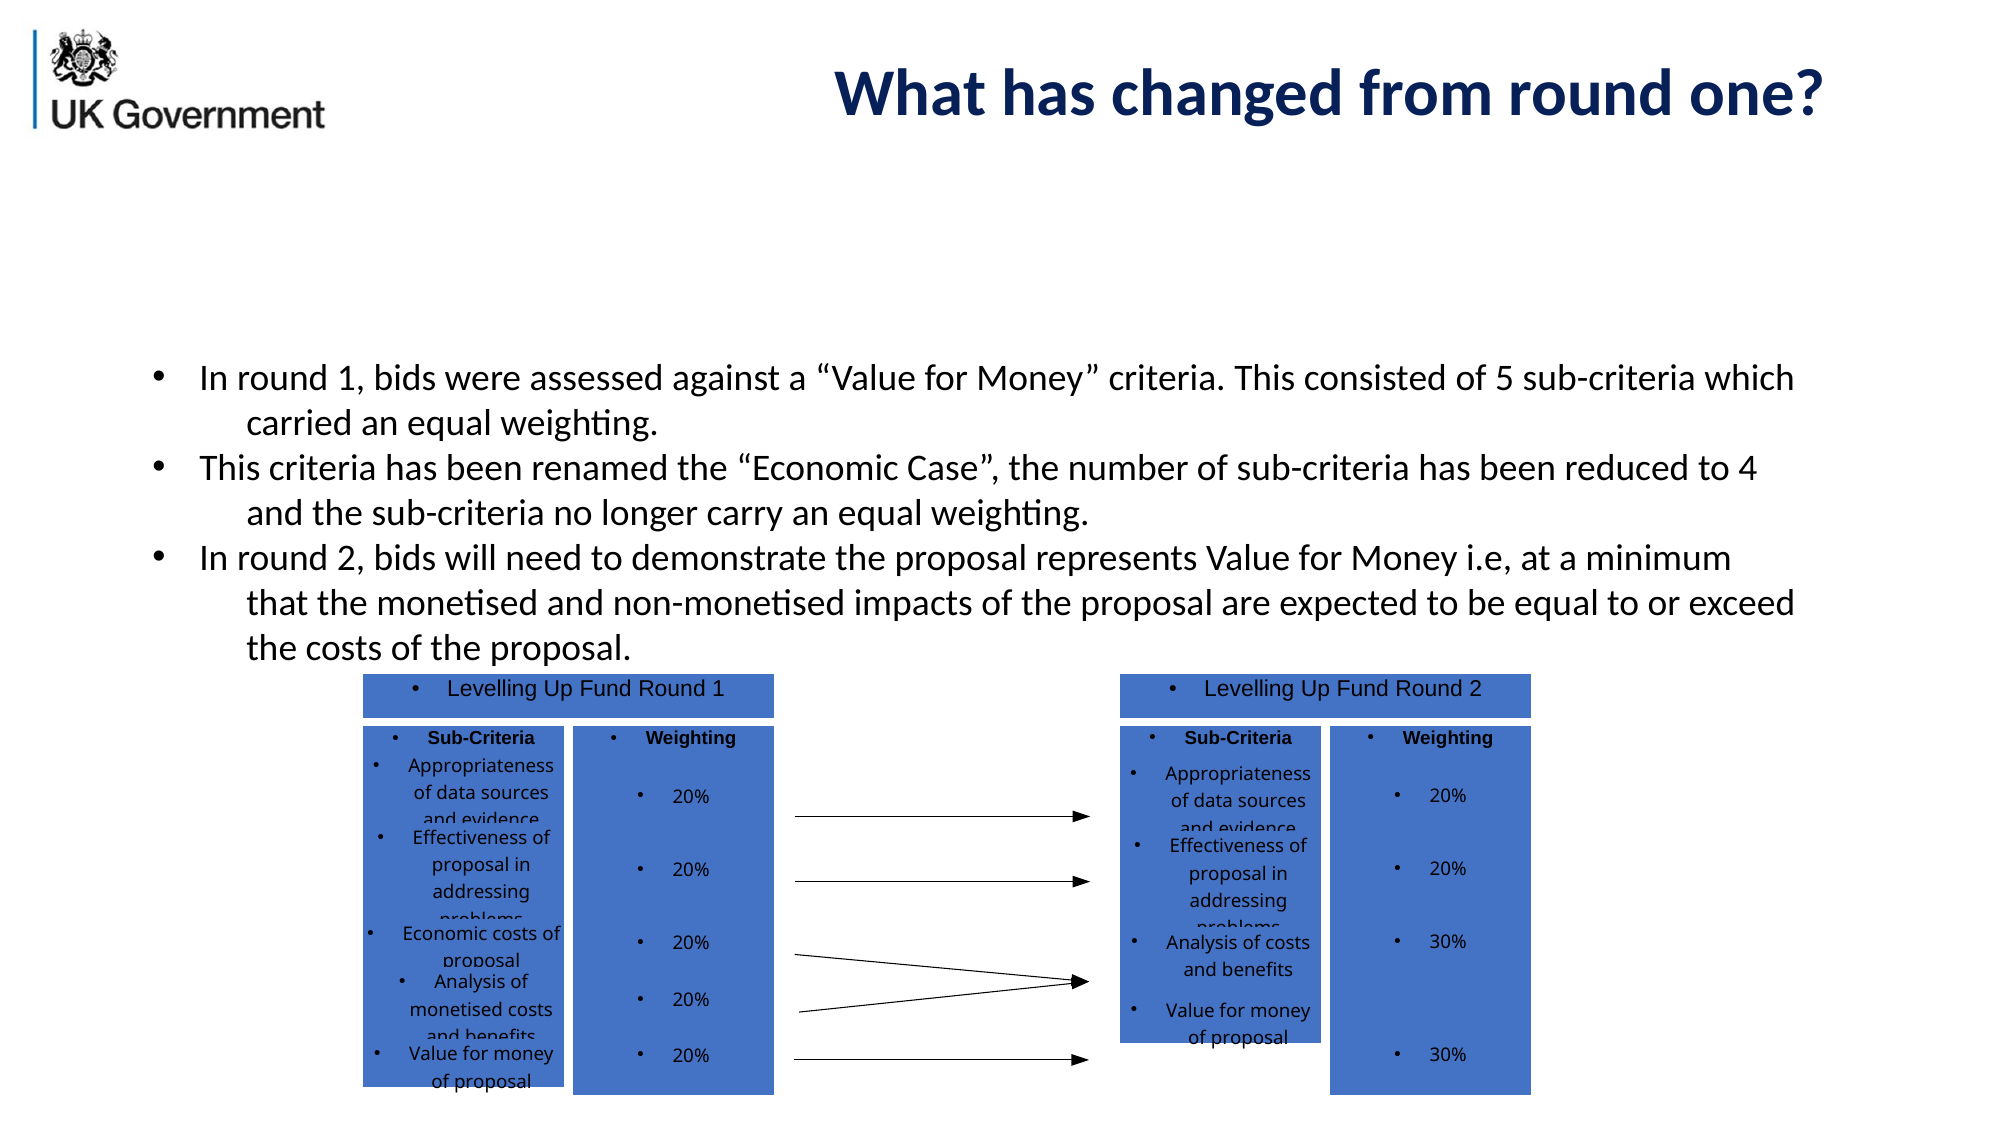

What has changed from round one?
In round 1, bids were assessed against a “Value for Money” criteria. This consisted of 5 sub-criteria which carried an equal weighting.
This criteria has been renamed the “Economic Case”, the number of sub-criteria has been reduced to 4 and the sub-criteria no longer carry an equal weighting.
In round 2, bids will need to demonstrate the proposal represents Value for Money i.e, at a minimum that the monetised and non-monetised impacts of the proposal are expected to be equal to or exceed the costs of the proposal.
| Levelling Up Fund Round 1 |
| --- |
| Levelling Up Fund Round 2 |
| --- |
| Sub-Criteria |
| --- |
| Appropriateness of data sources and evidence |
| Effectiveness of proposal in addressing problems |
| Analysis of costs and benefits |
| Value for money of proposal |
| Weighting |
| --- |
| 20% |
| 20% |
| 30% |
| 30% |
| Sub-Criteria |
| --- |
| Appropriateness of data sources and evidence |
| Effectiveness of proposal in addressing problems |
| Economic costs of proposal |
| Analysis of monetised costs and benefits |
| Value for money of proposal |
| Weighting |
| --- |
| 20% |
| 20% |
| 20% |
| 20% |
| 20% |
1